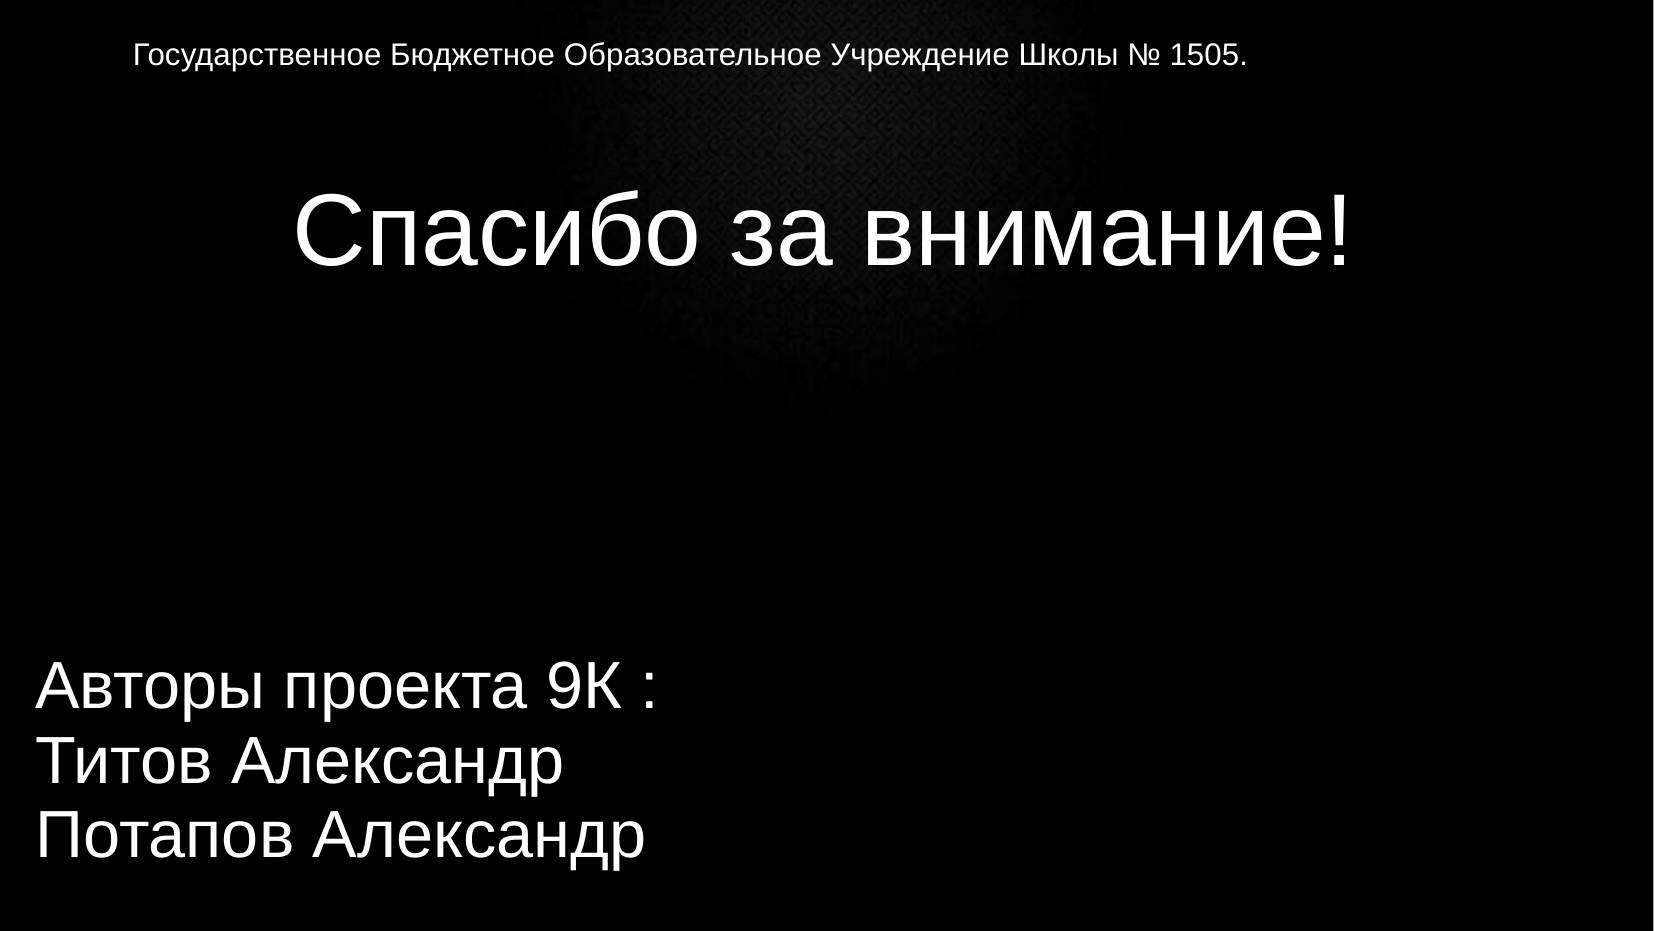

Государственное Бюджетное Образовательное Учреждение Школы № 1505.
# Спасибо за внимание!
Авторы проекта 9К :
Титов Александр
Потапов Александр